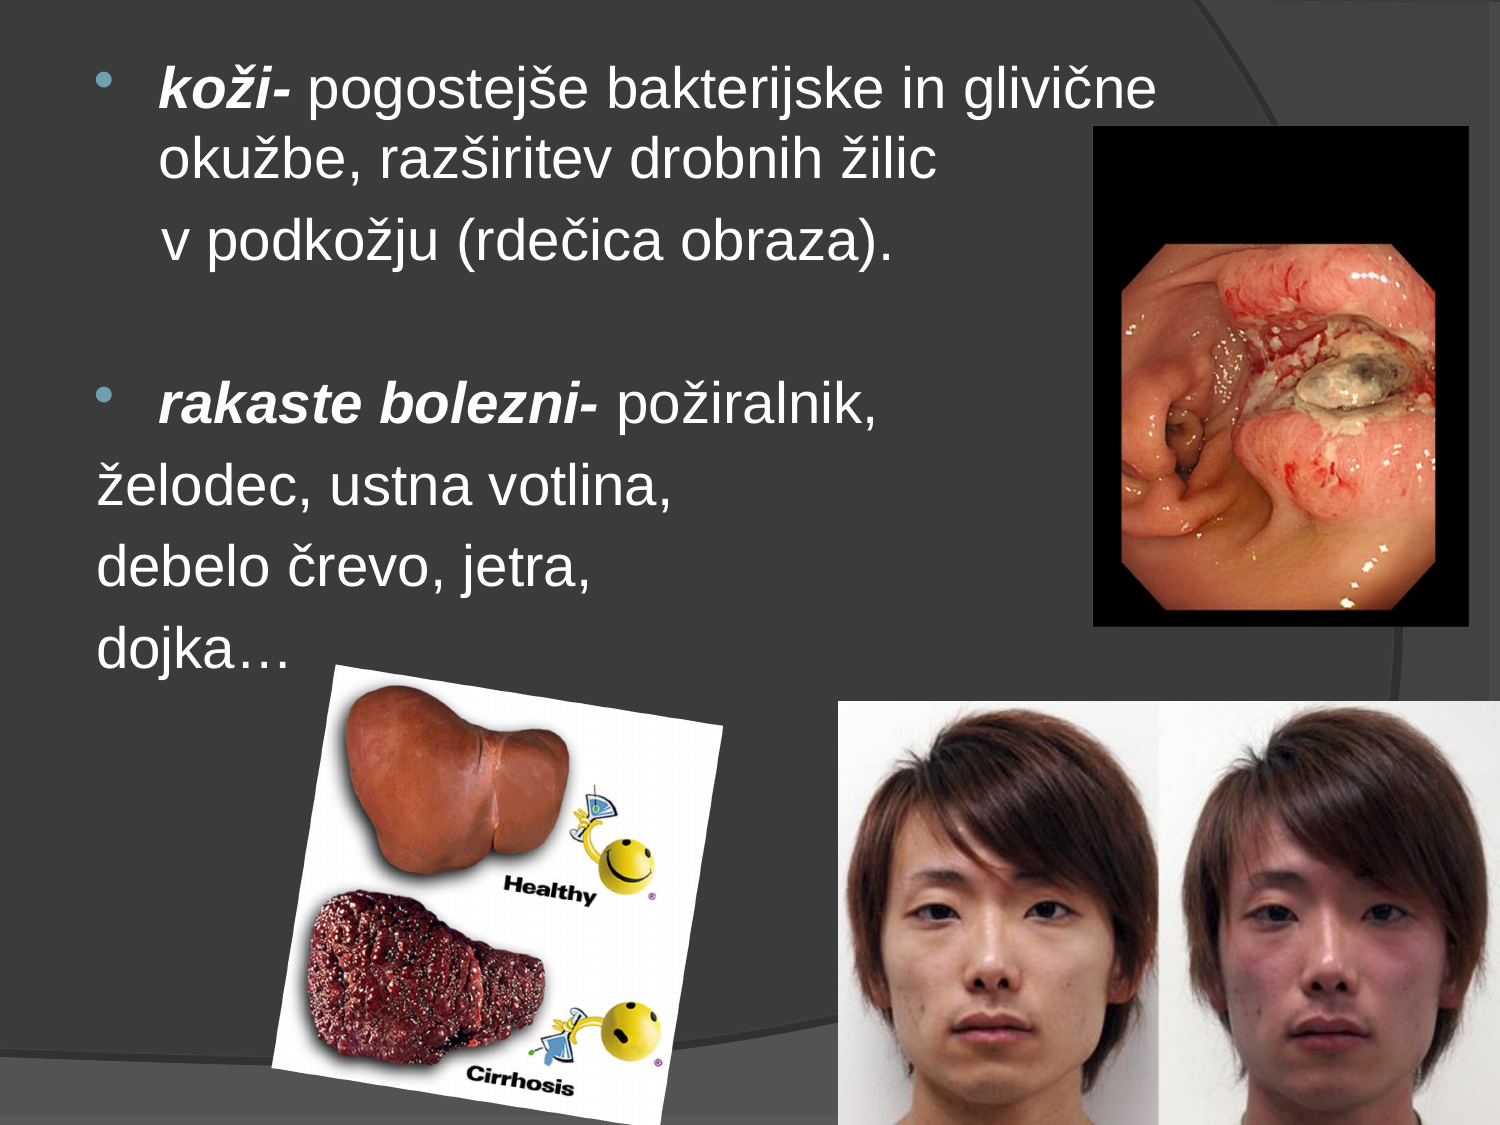

# koži- pogostejše bakterijske in glivične okužbe, razširitev drobnih žilic
 v podkožju (rdečica obraza).
rakaste bolezni- požiralnik,
želodec, ustna votlina,
debelo črevo, jetra,
dojka…